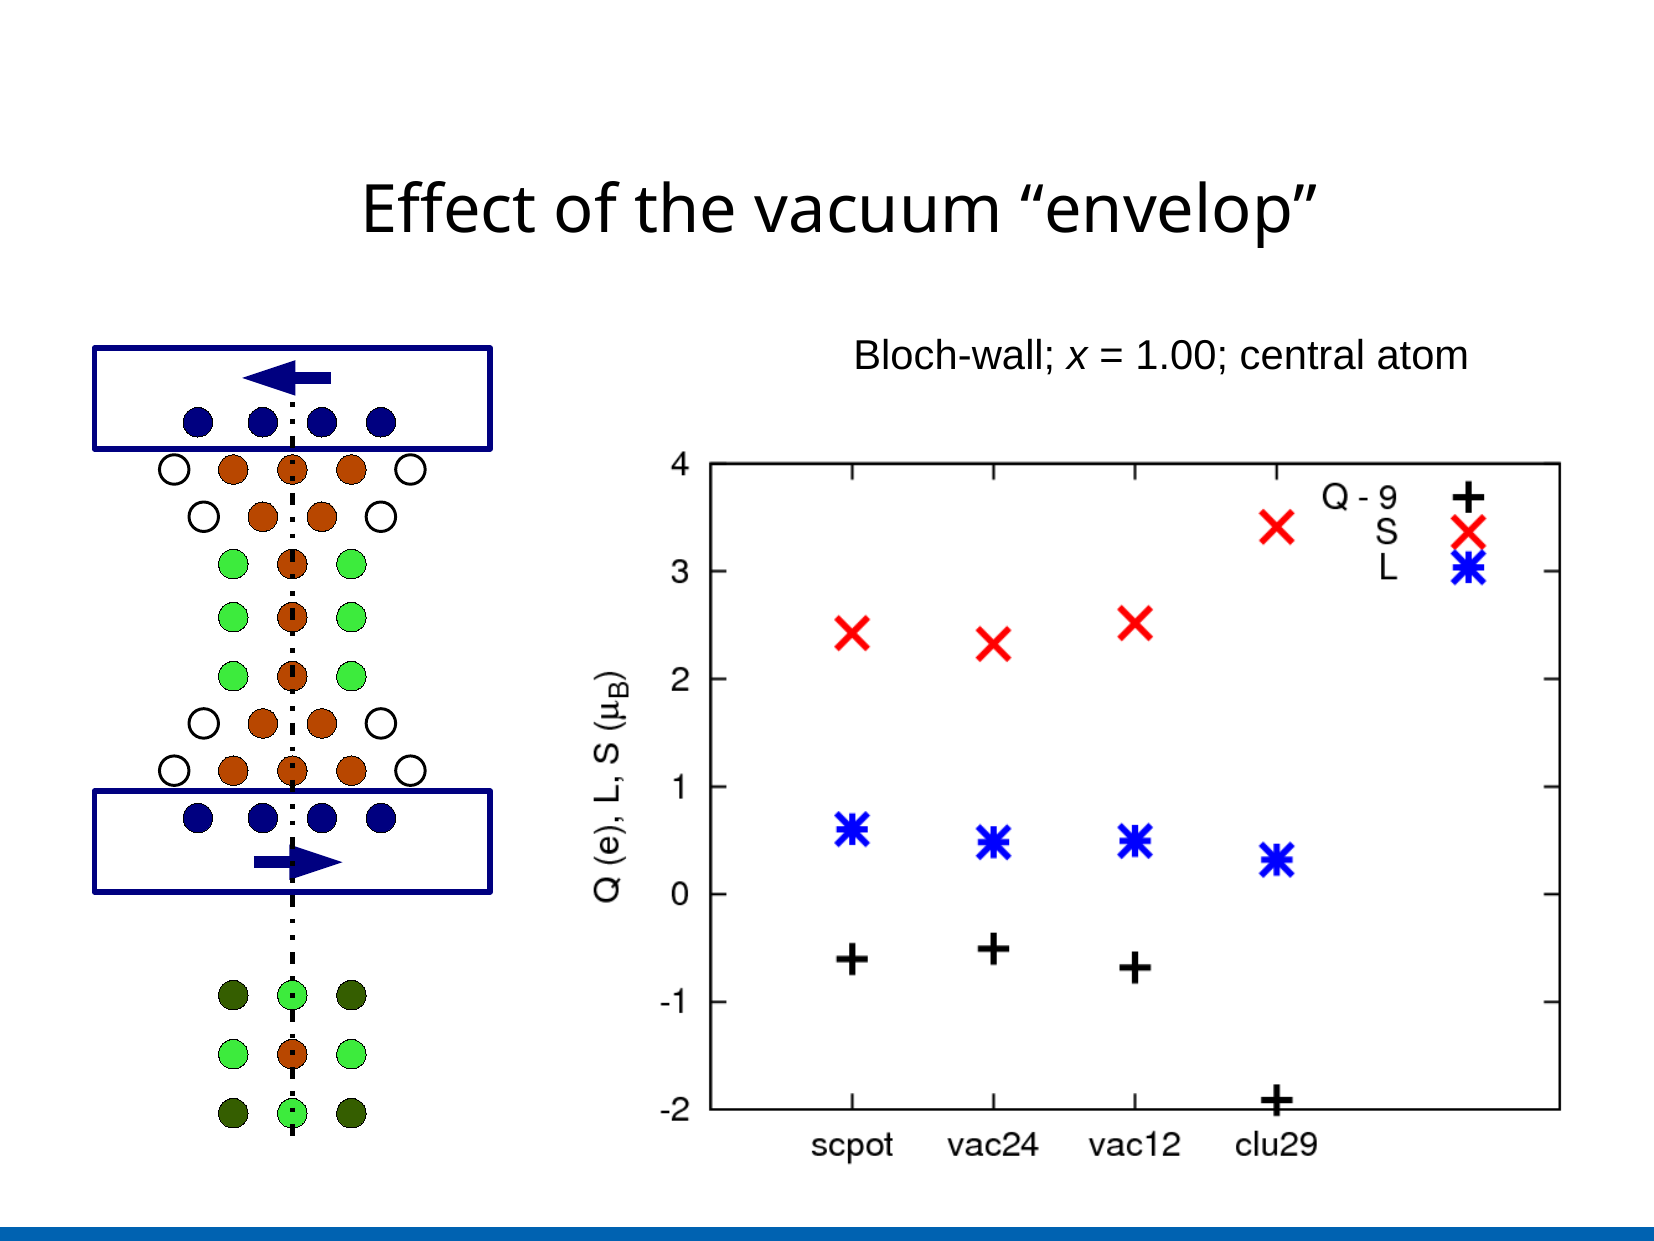

# Effect of the vacuum “envelop”
Bloch-wall; x = 1.00; central atom